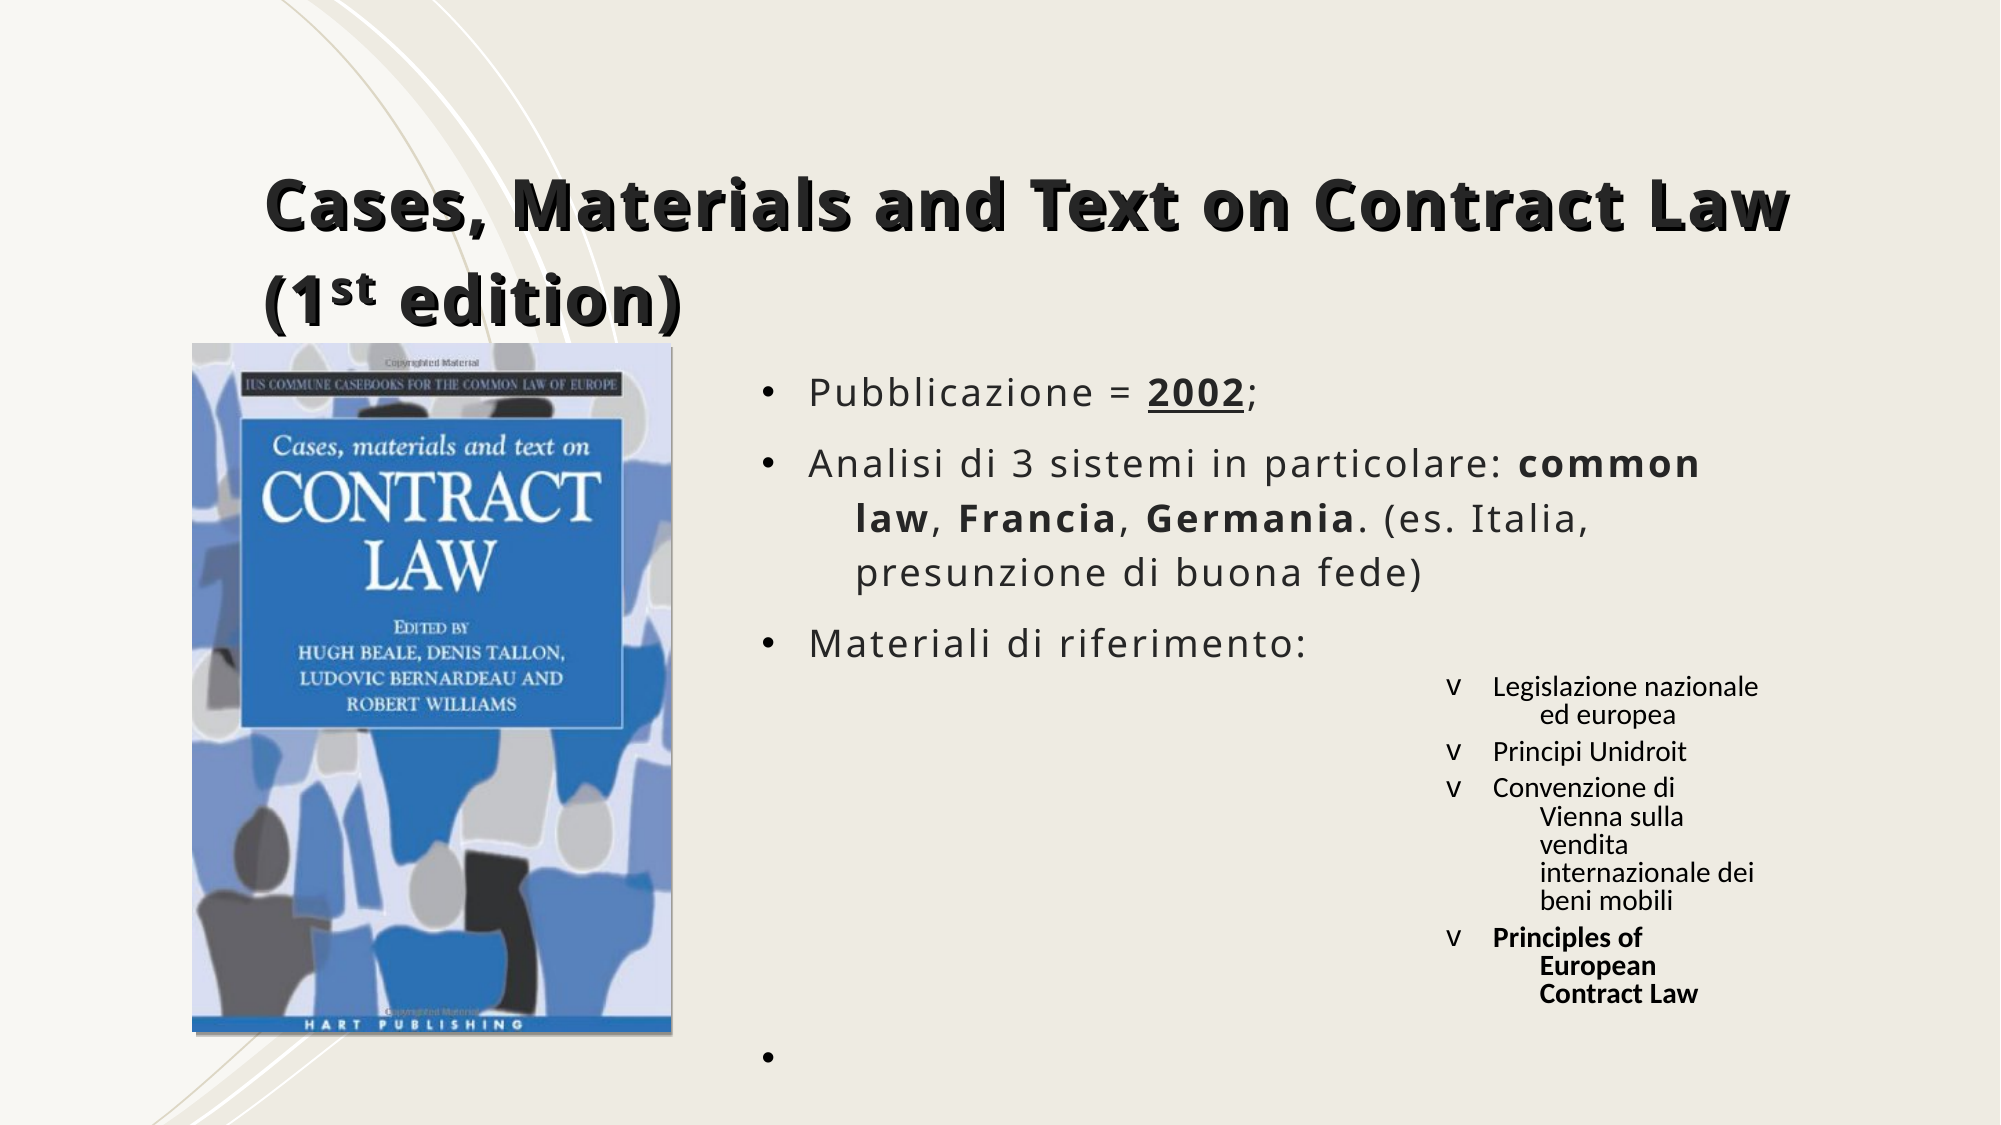

# Cases, Materials and Text on Contract Law (1st edition)
Pubblicazione = 2002;
Analisi di 3 sistemi in particolare: common law, Francia, Germania. (es. Italia, presunzione di buona fede)
Materiali di riferimento:
Legislazione nazionale ed europea
Principi Unidroit
Convenzione di Vienna sulla vendita internazionale dei beni mobili
Principles of European Contract Law